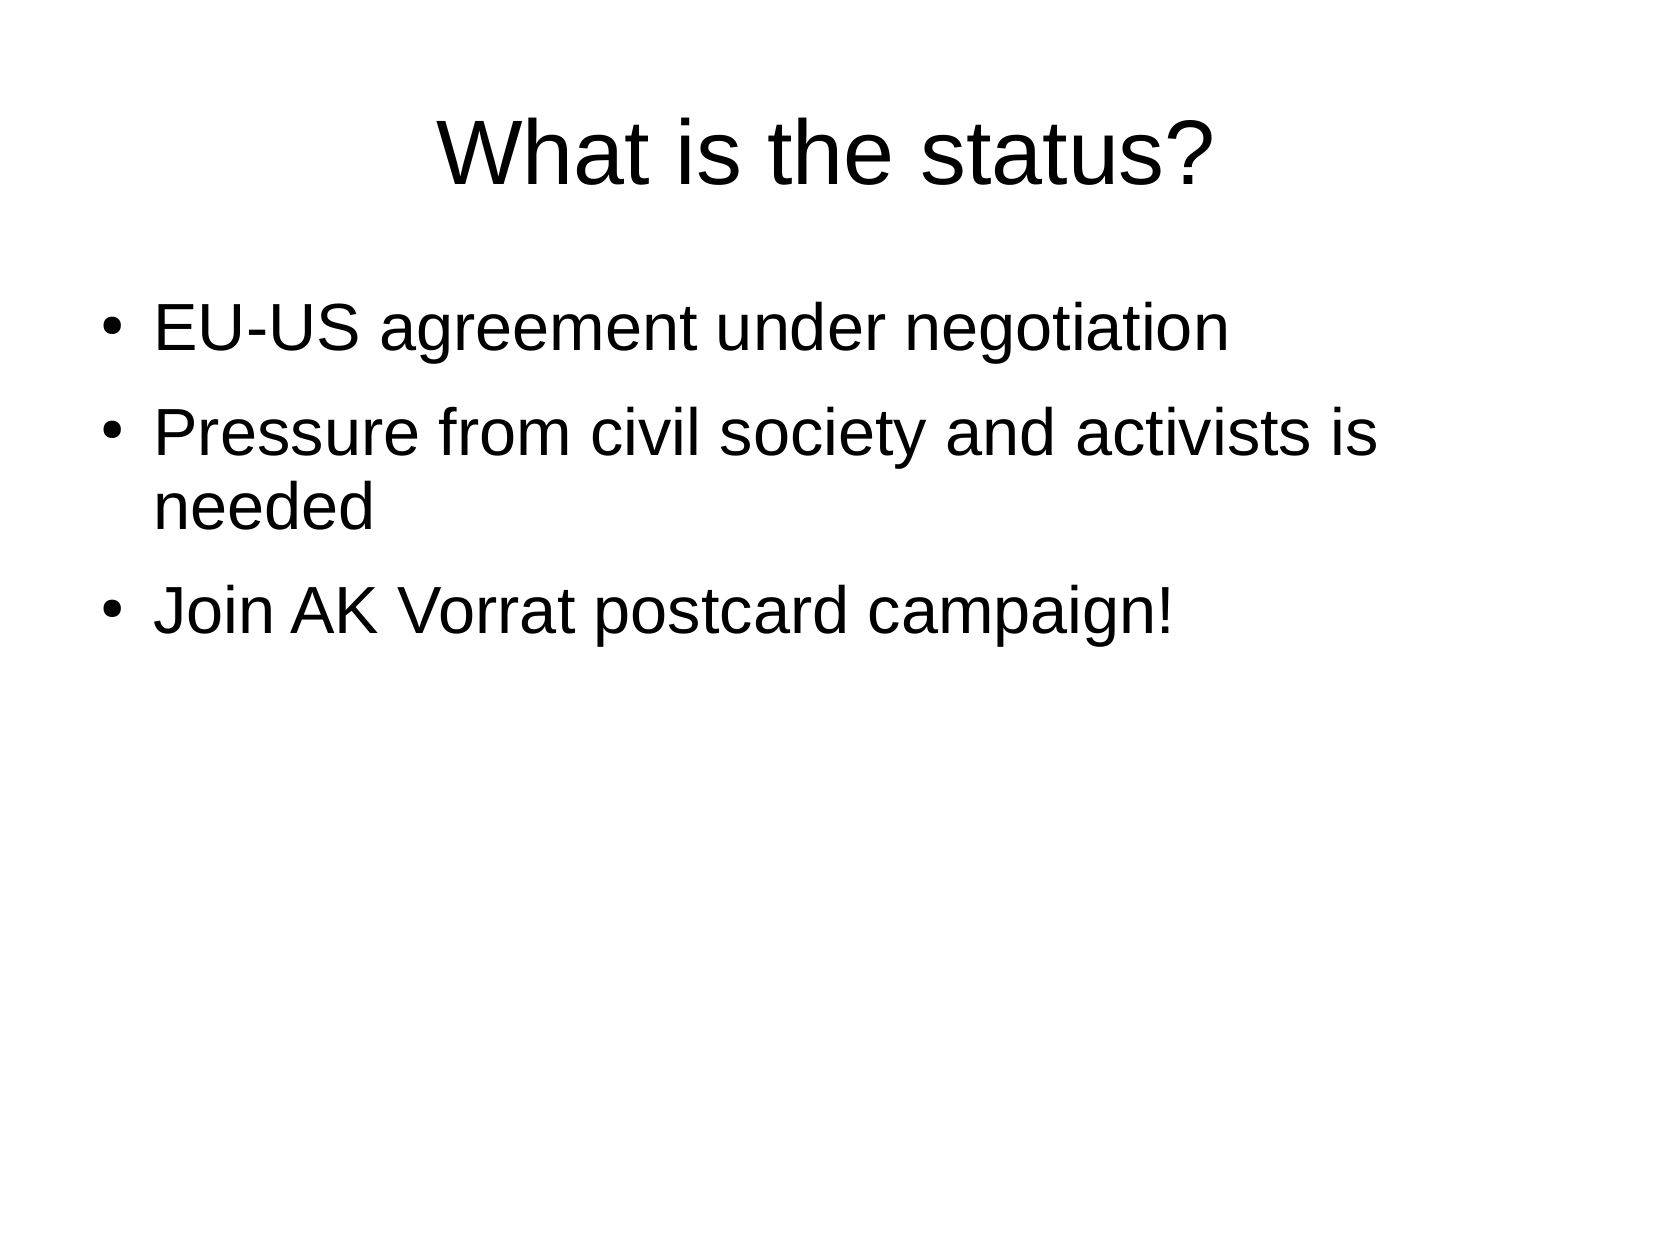

# What is the status?
EU-US agreement under negotiation
Pressure from civil society and activists is needed
Join AK Vorrat postcard campaign!